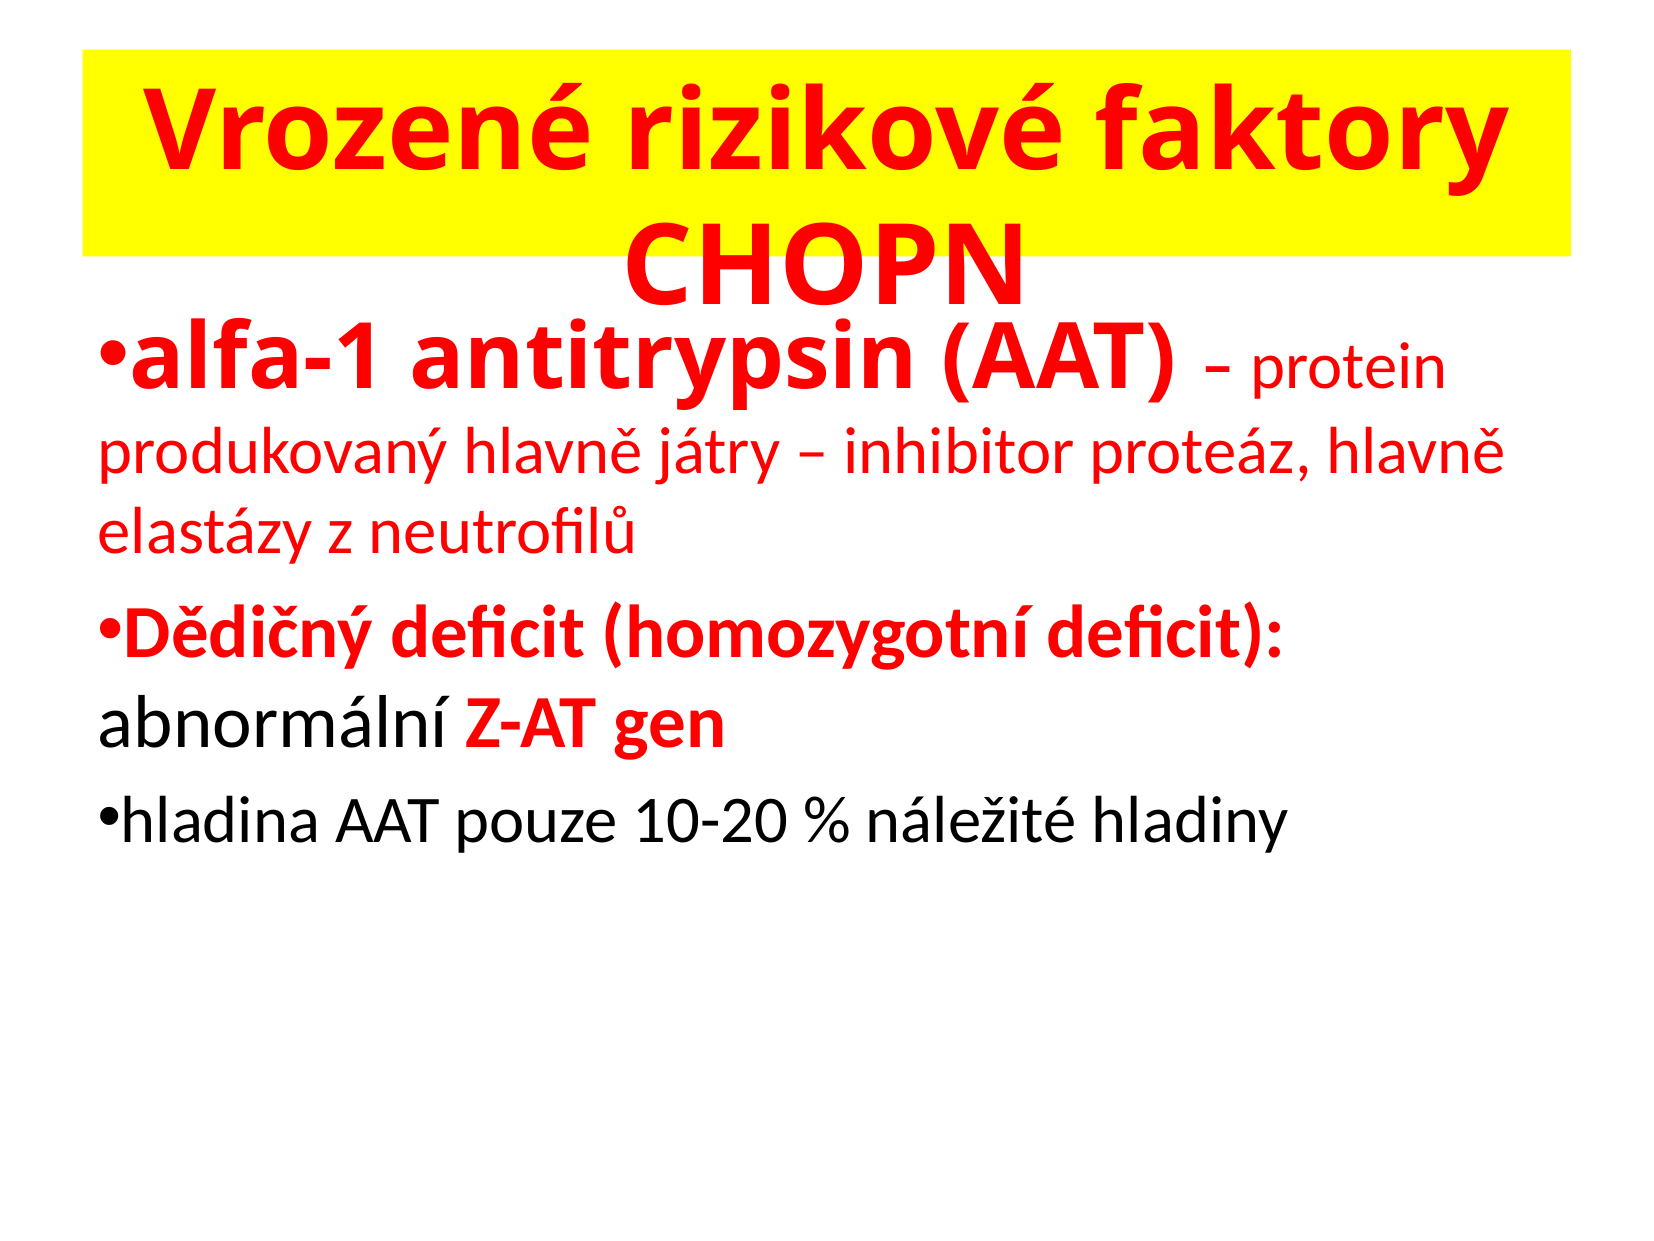

# Vrozené rizikové faktory CHOPN
alfa-1 antitrypsin (AAT) – protein produkovaný hlavně játry – inhibitor proteáz, hlavně elastázy z neutrofilů
Dědičný deficit (homozygotní deficit): abnormální Z-AT gen
hladina AAT pouze 10-20 % náležité hladiny